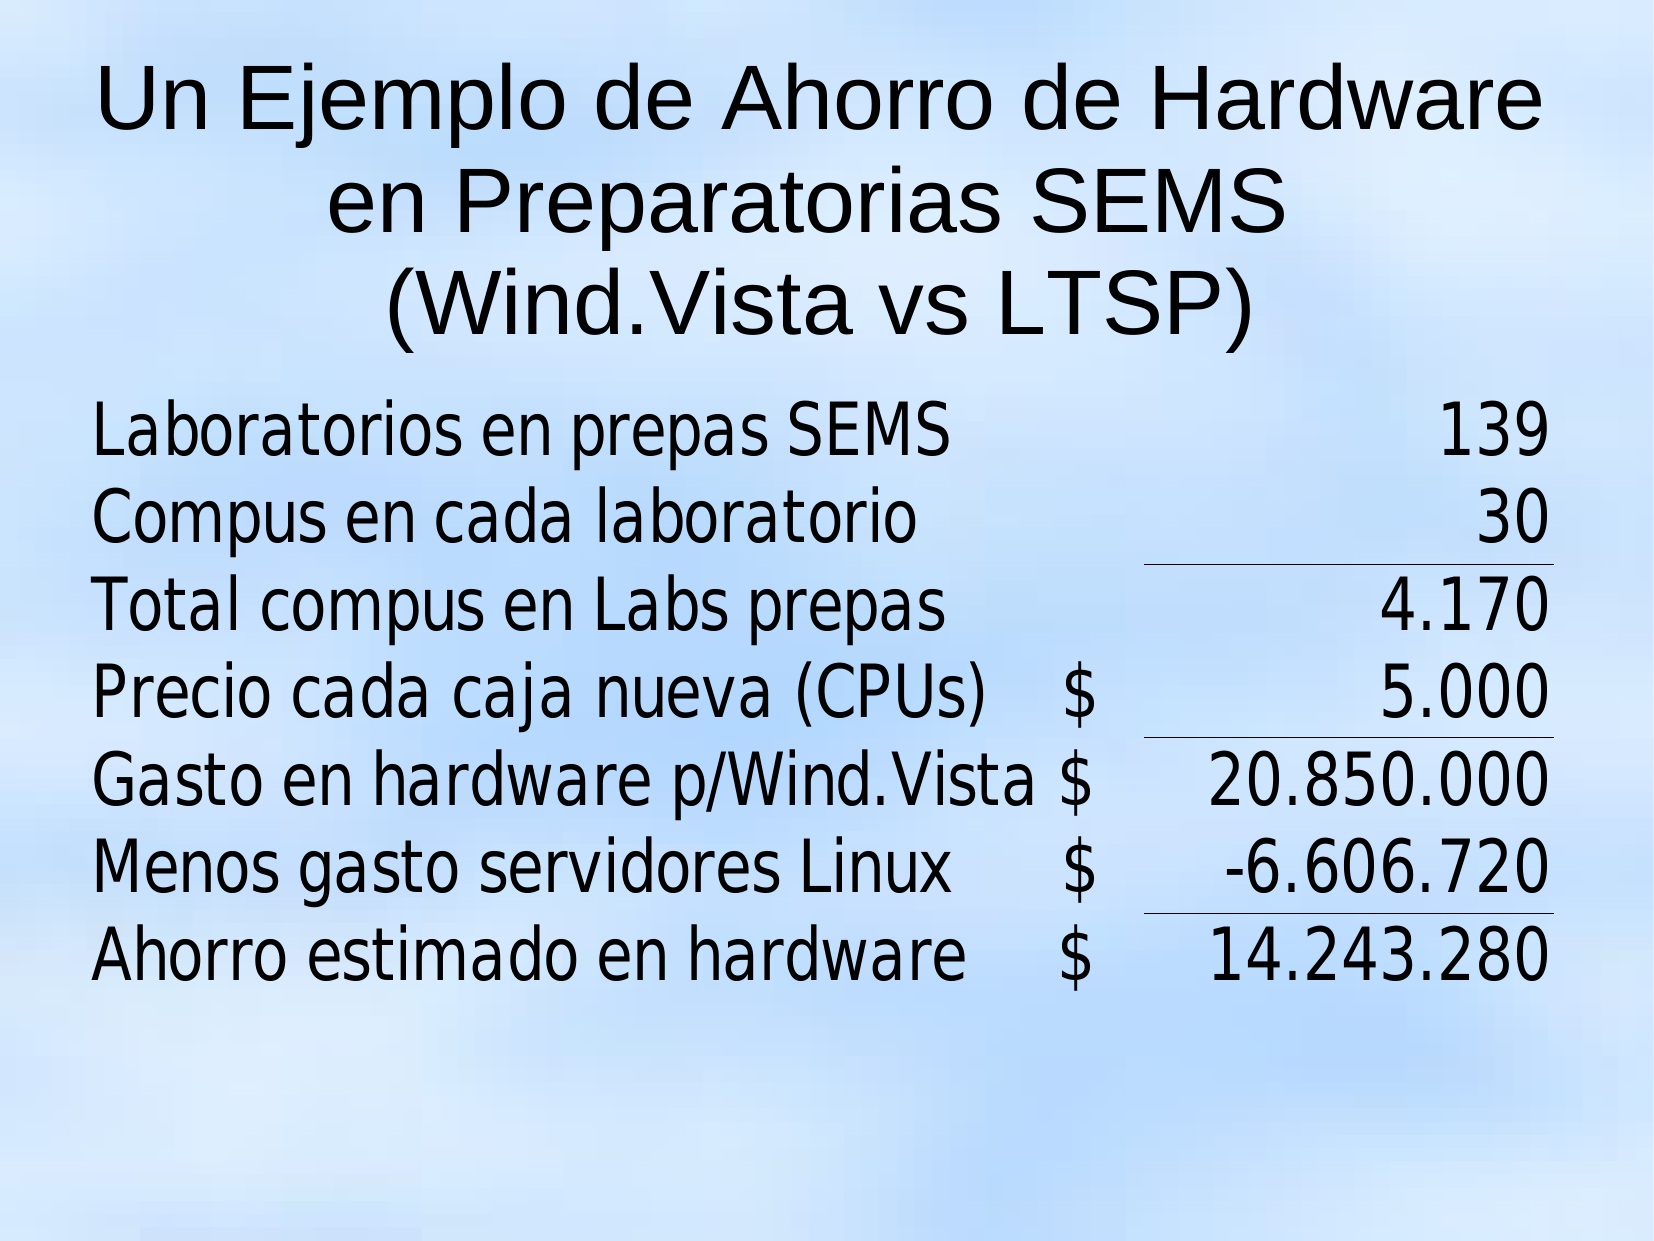

# Un Ejemplo de Ahorro de Hardware en Preparatorias SEMS (Wind.Vista vs LTSP)